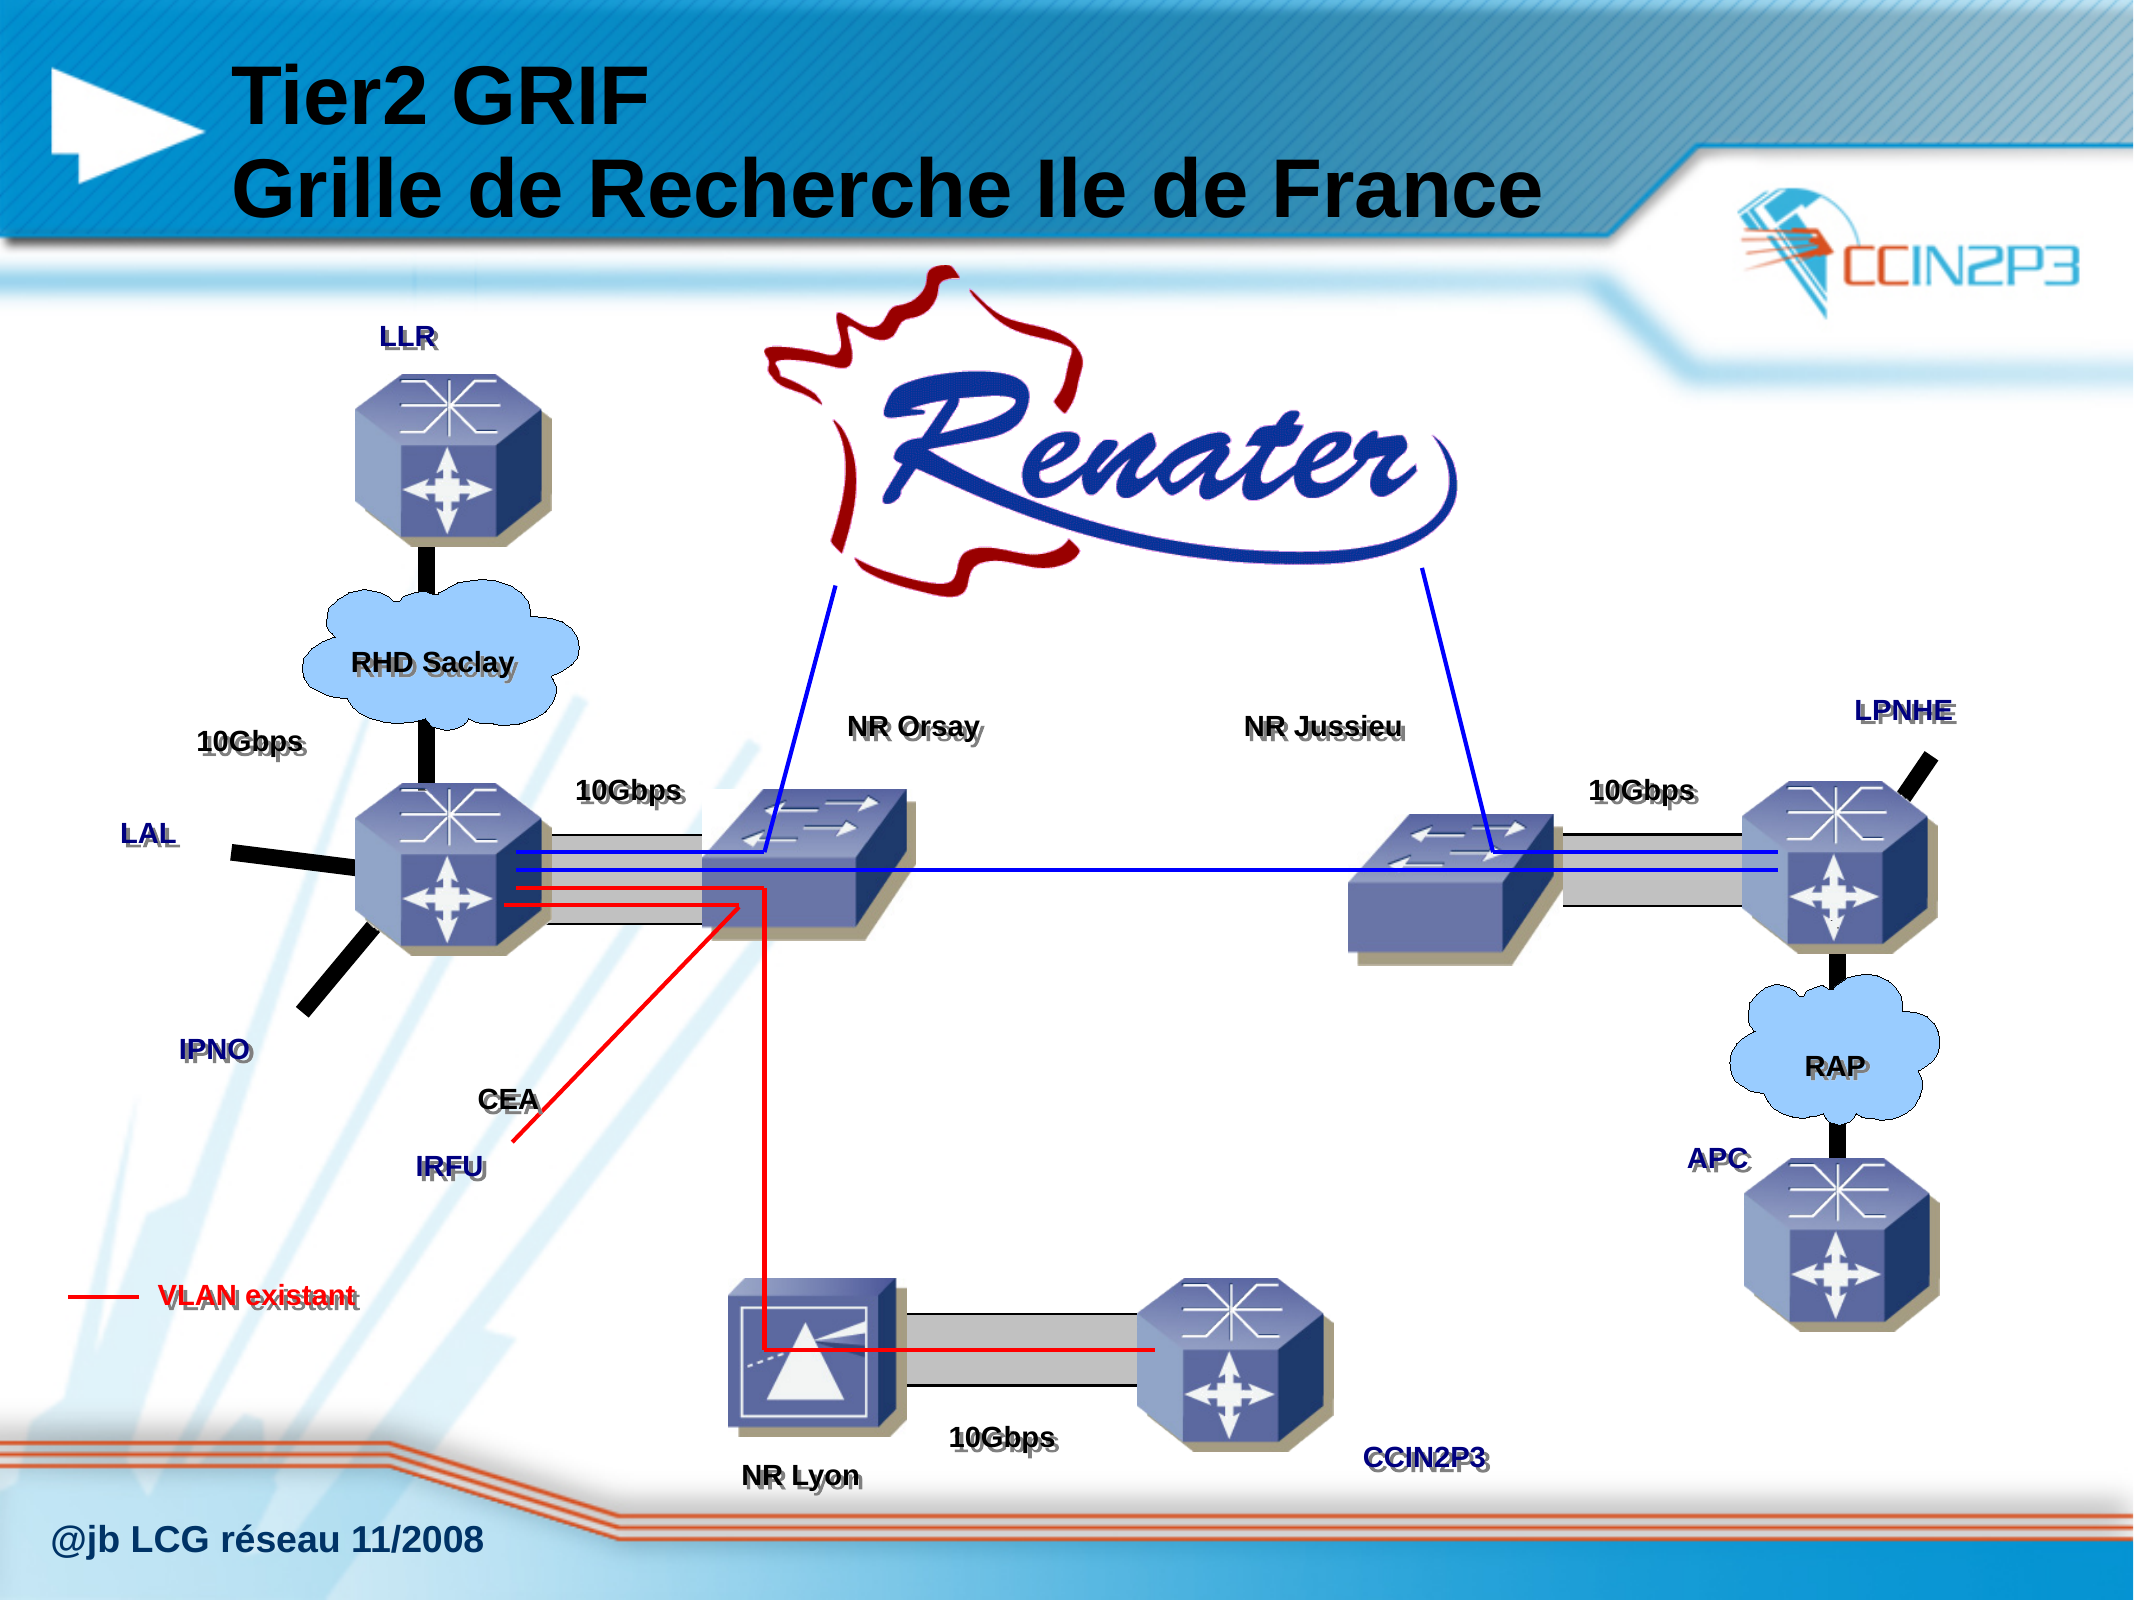

# Tier2 GRIF Grille de Recherche Ile de France
LLR
LPNHE
NR Orsay
NR Jussieu
LAL
IPNO
APC
IRFU
CCIN2P3
NR Lyon
RHD Saclay
10Gbps
10Gbps
10Gbps
RAP
VLAN existant
10Gbps
CEA
12
Votre Nom